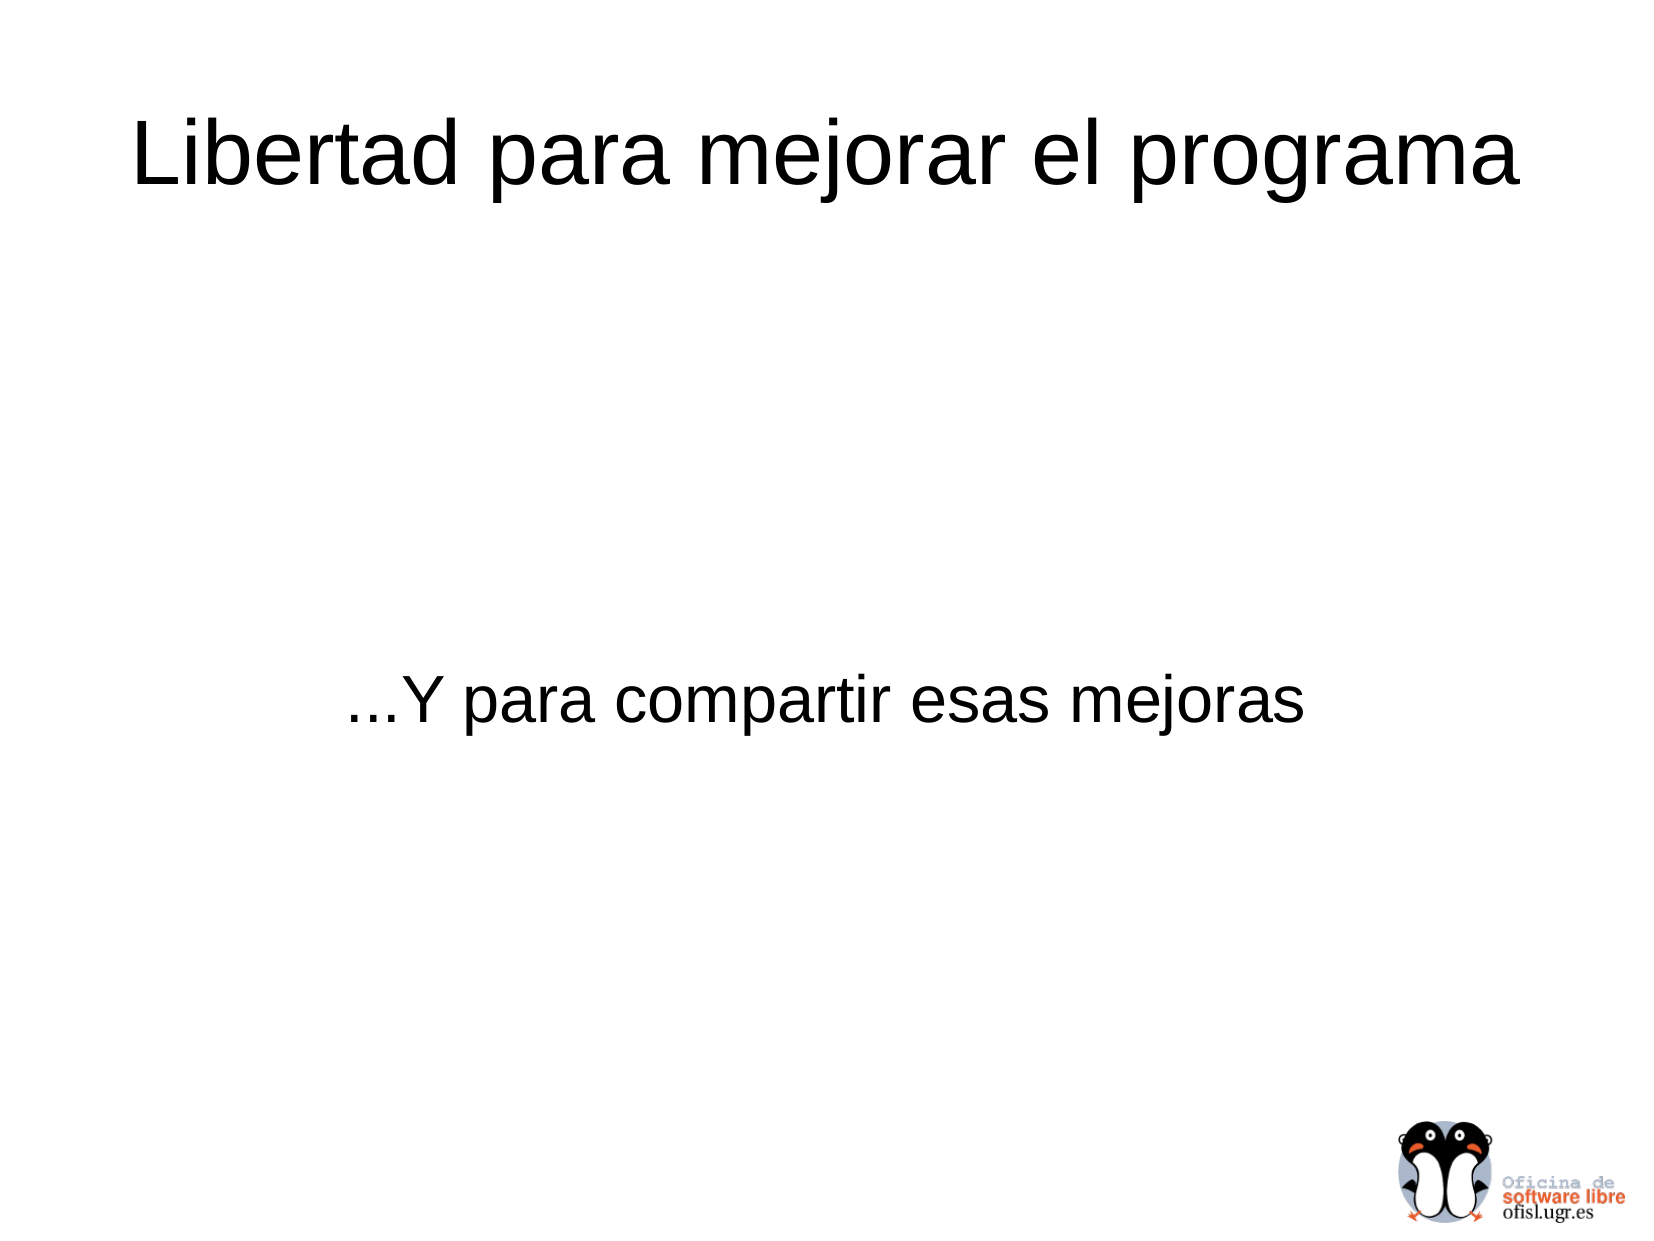

# Libertad para mejorar el programa
...Y para compartir esas mejoras